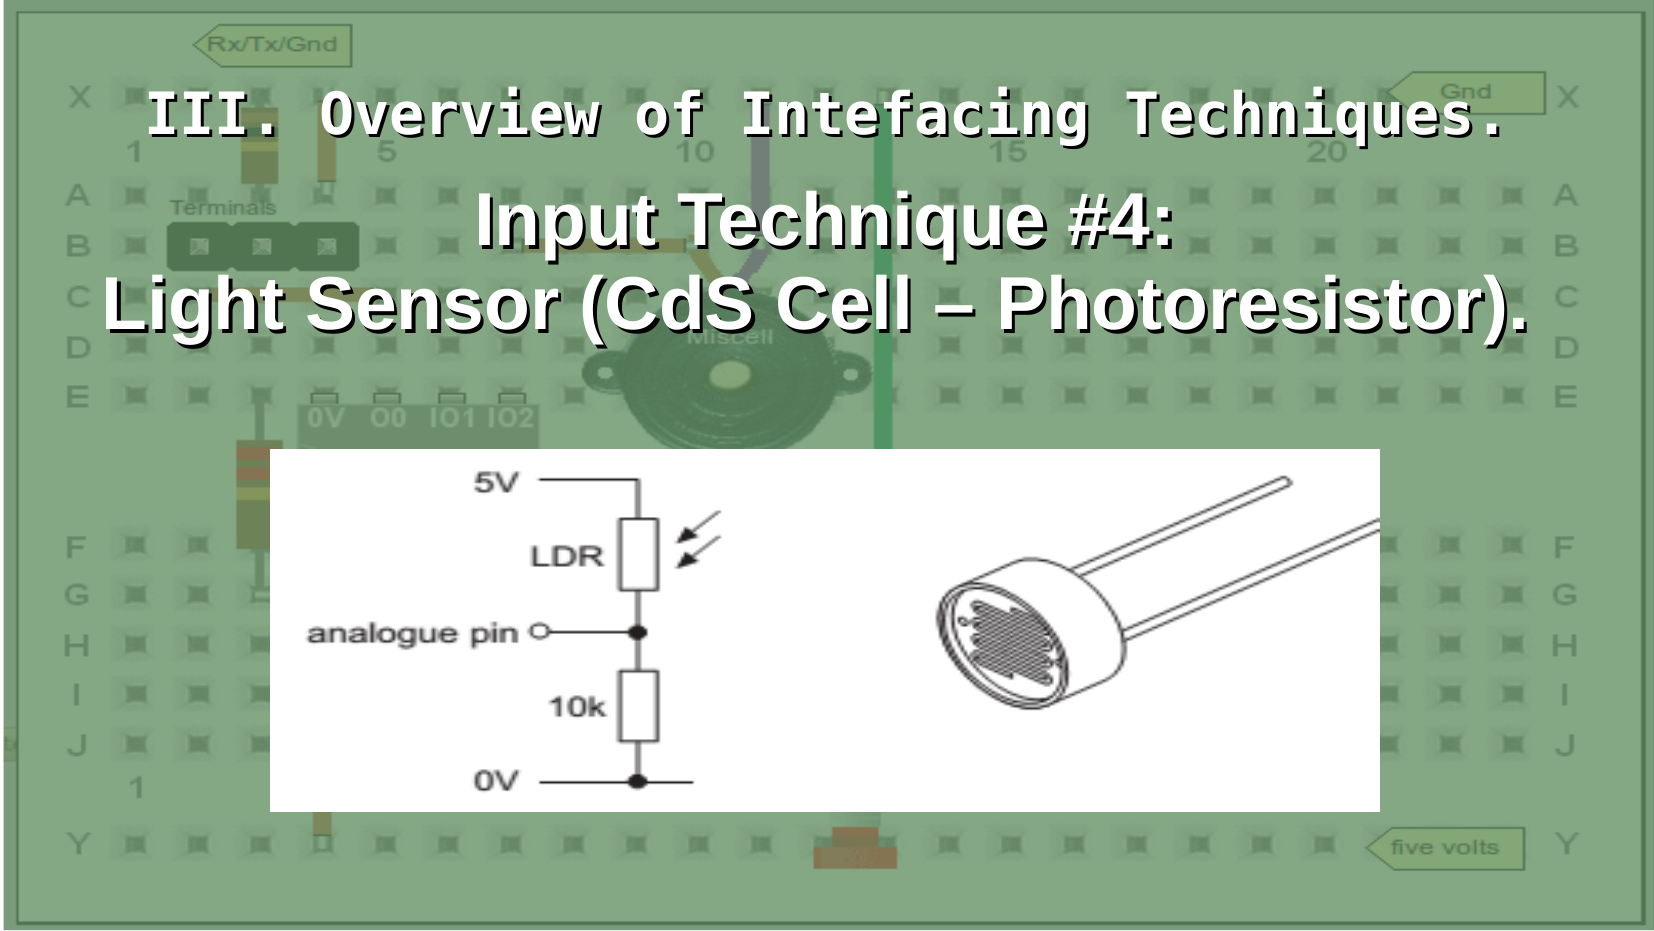

# III. Overview of Intefacing Techniques.
 Input Technique #4:
Light Sensor (CdS Cell – Photoresistor).